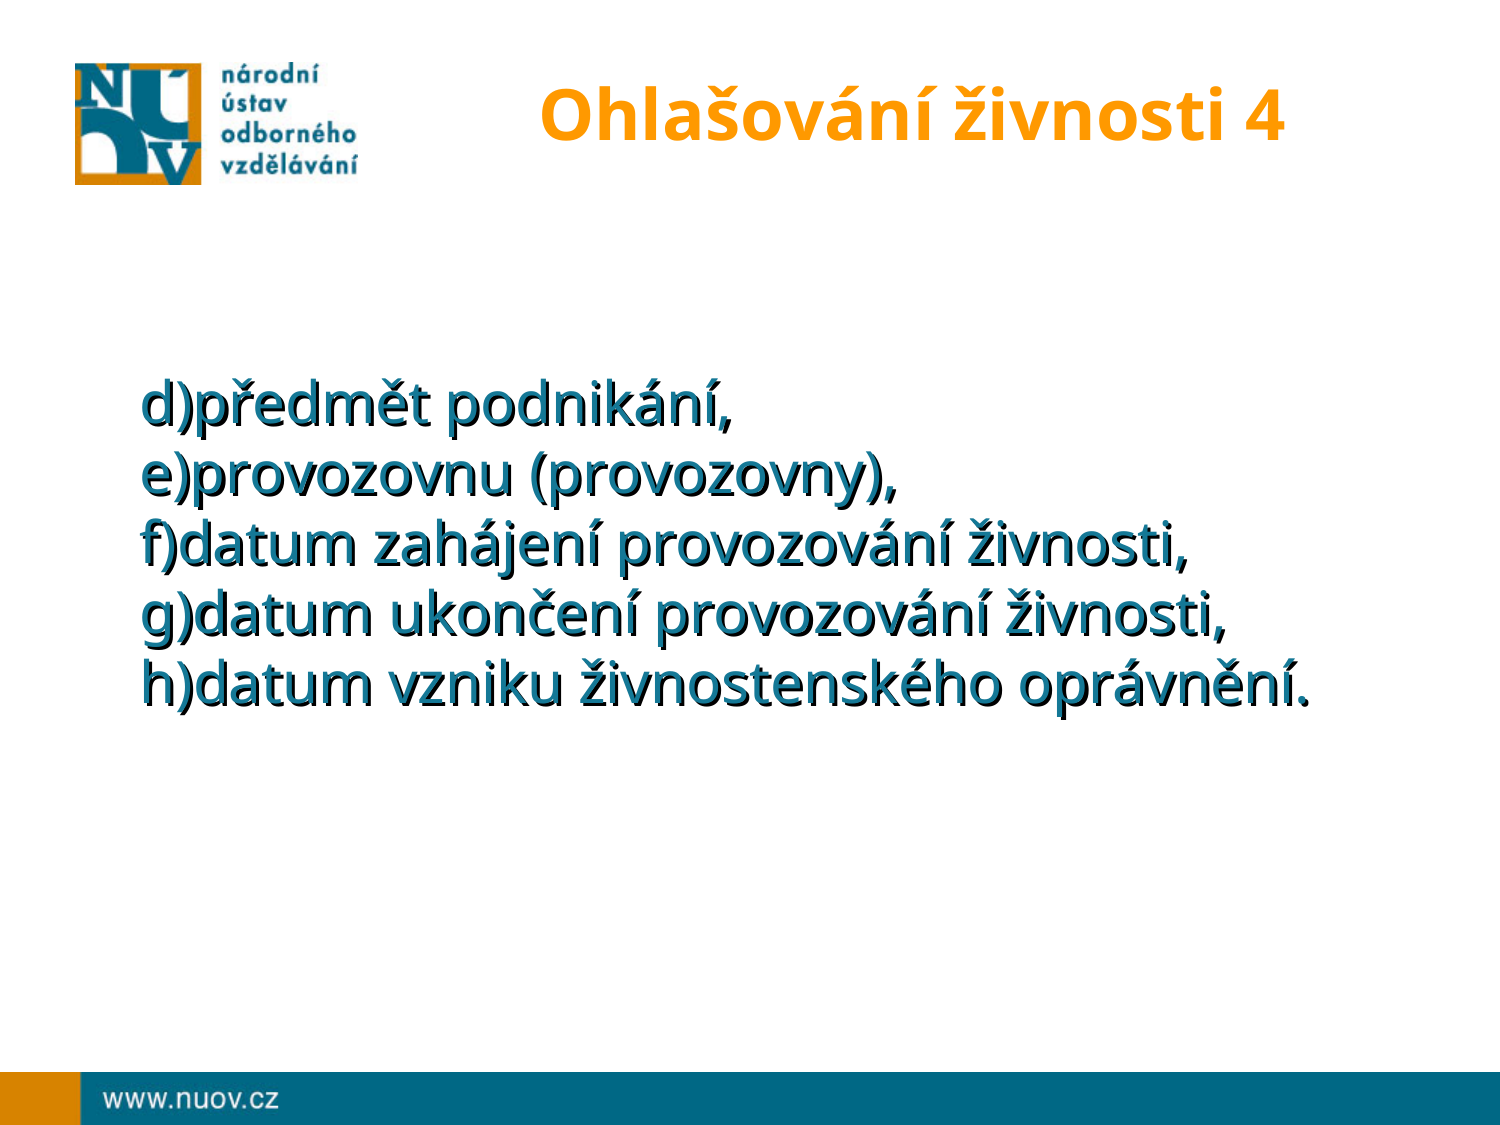

# Ohlašování živnosti 4
předmět podnikání,
provozovnu (provozovny),
datum zahájení provozování živnosti,
datum ukončení provozování živnosti,
datum vzniku živnostenského oprávnění.